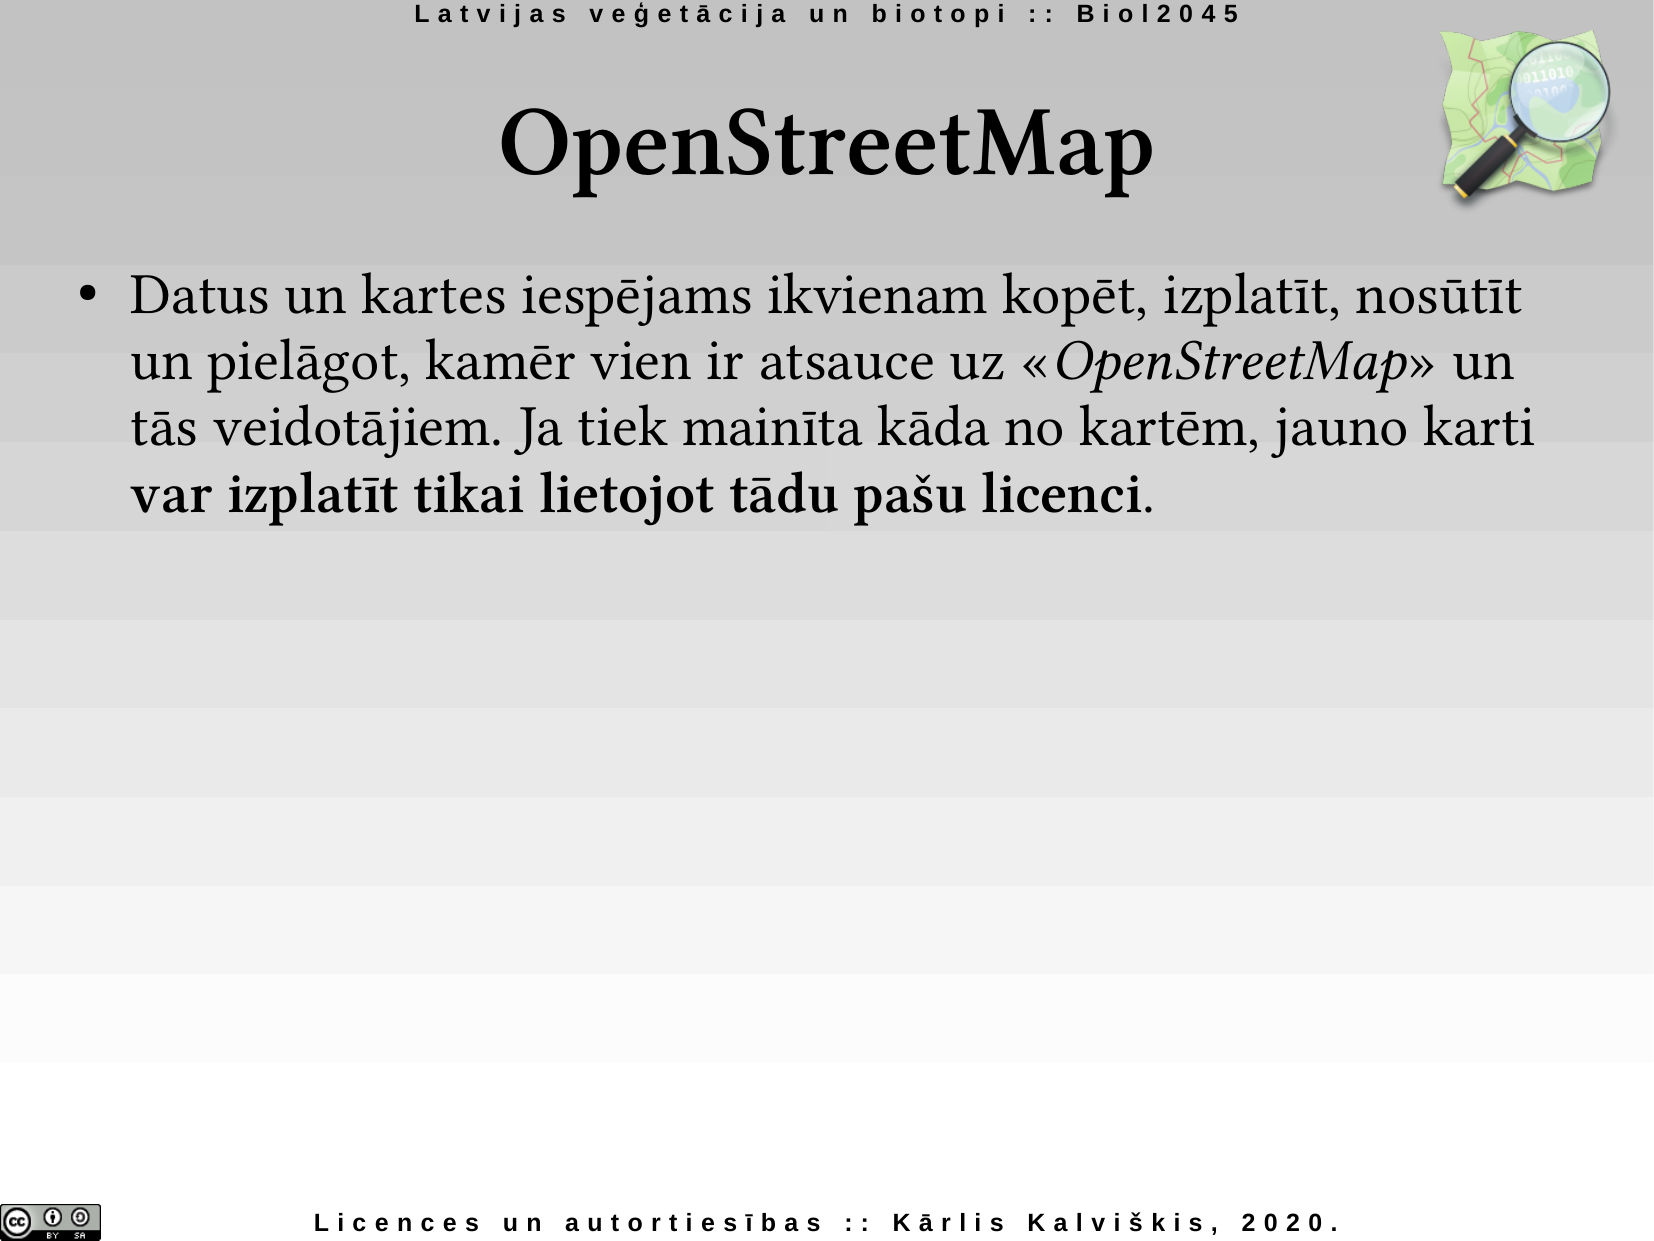

# OpenStreetMap
Datus un kartes iespējams ikvienam kopēt, izplatīt, nosūtīt un pielāgot, kamēr vien ir atsauce uz «OpenStreetMap» un tās veidotājiem. Ja tiek mainīta kāda no kartēm, jauno karti var izplatīt tikai lietojot tādu pašu licenci.